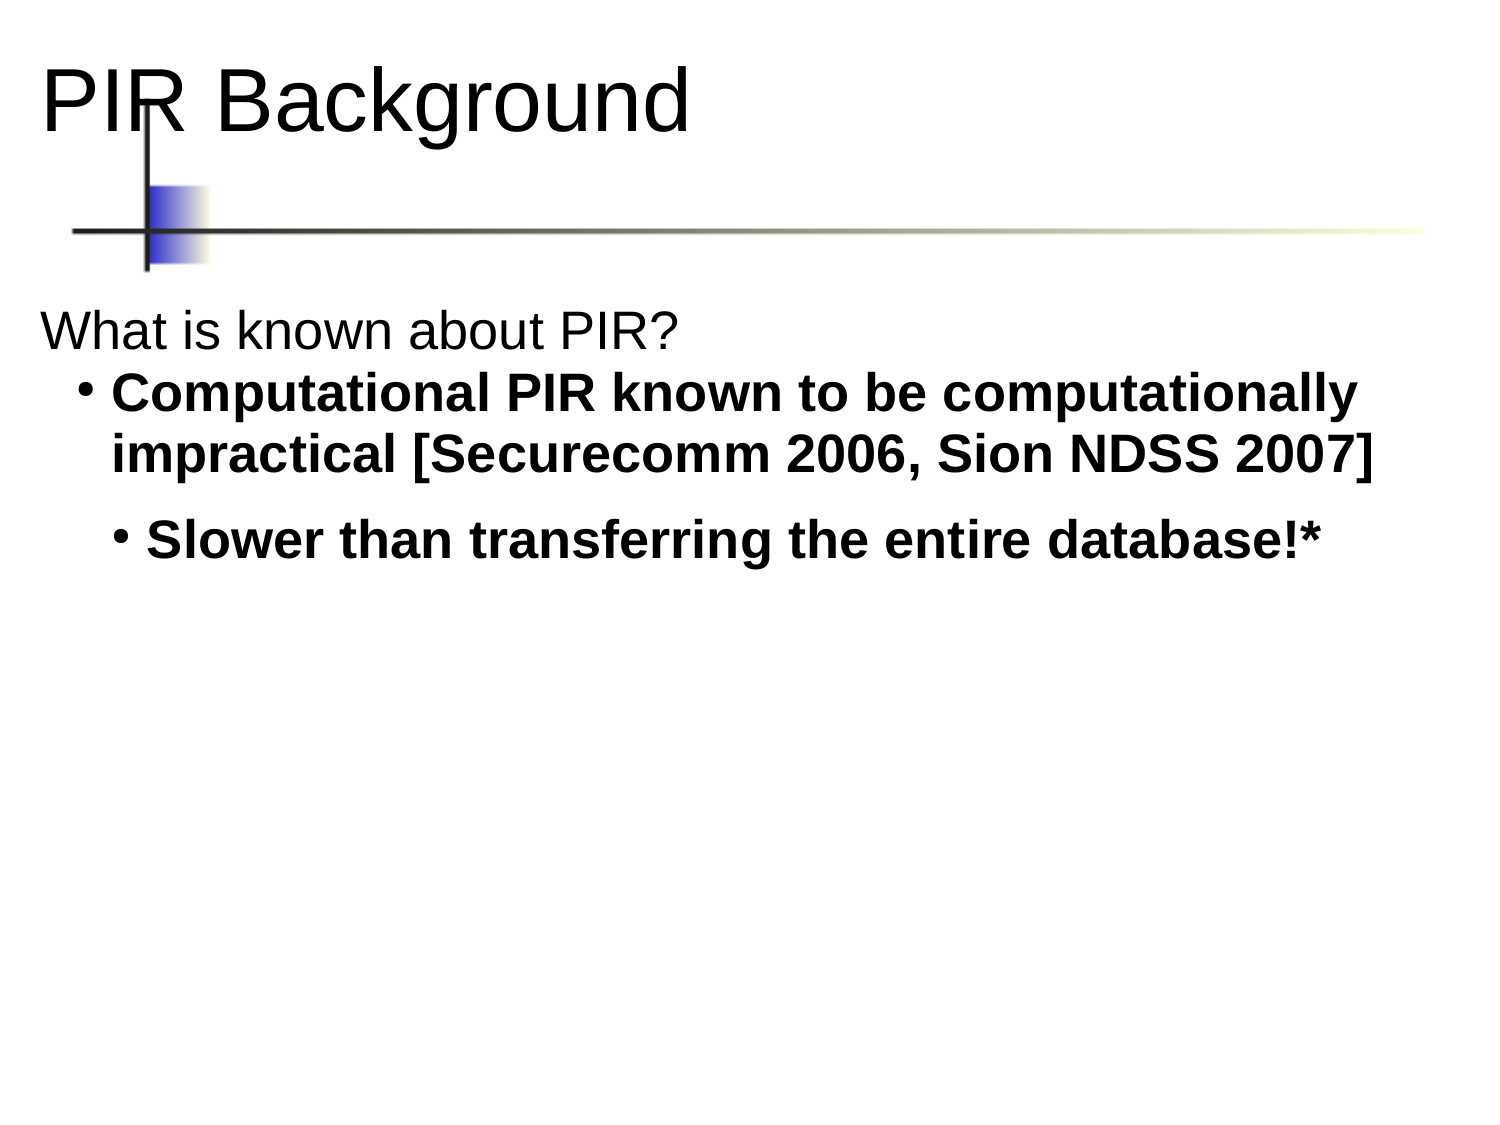

# PIR Background
What is known about PIR?
Computational PIR known to be computationally impractical [Securecomm 2006, Sion NDSS 2007]
Slower than transferring the entire database!*